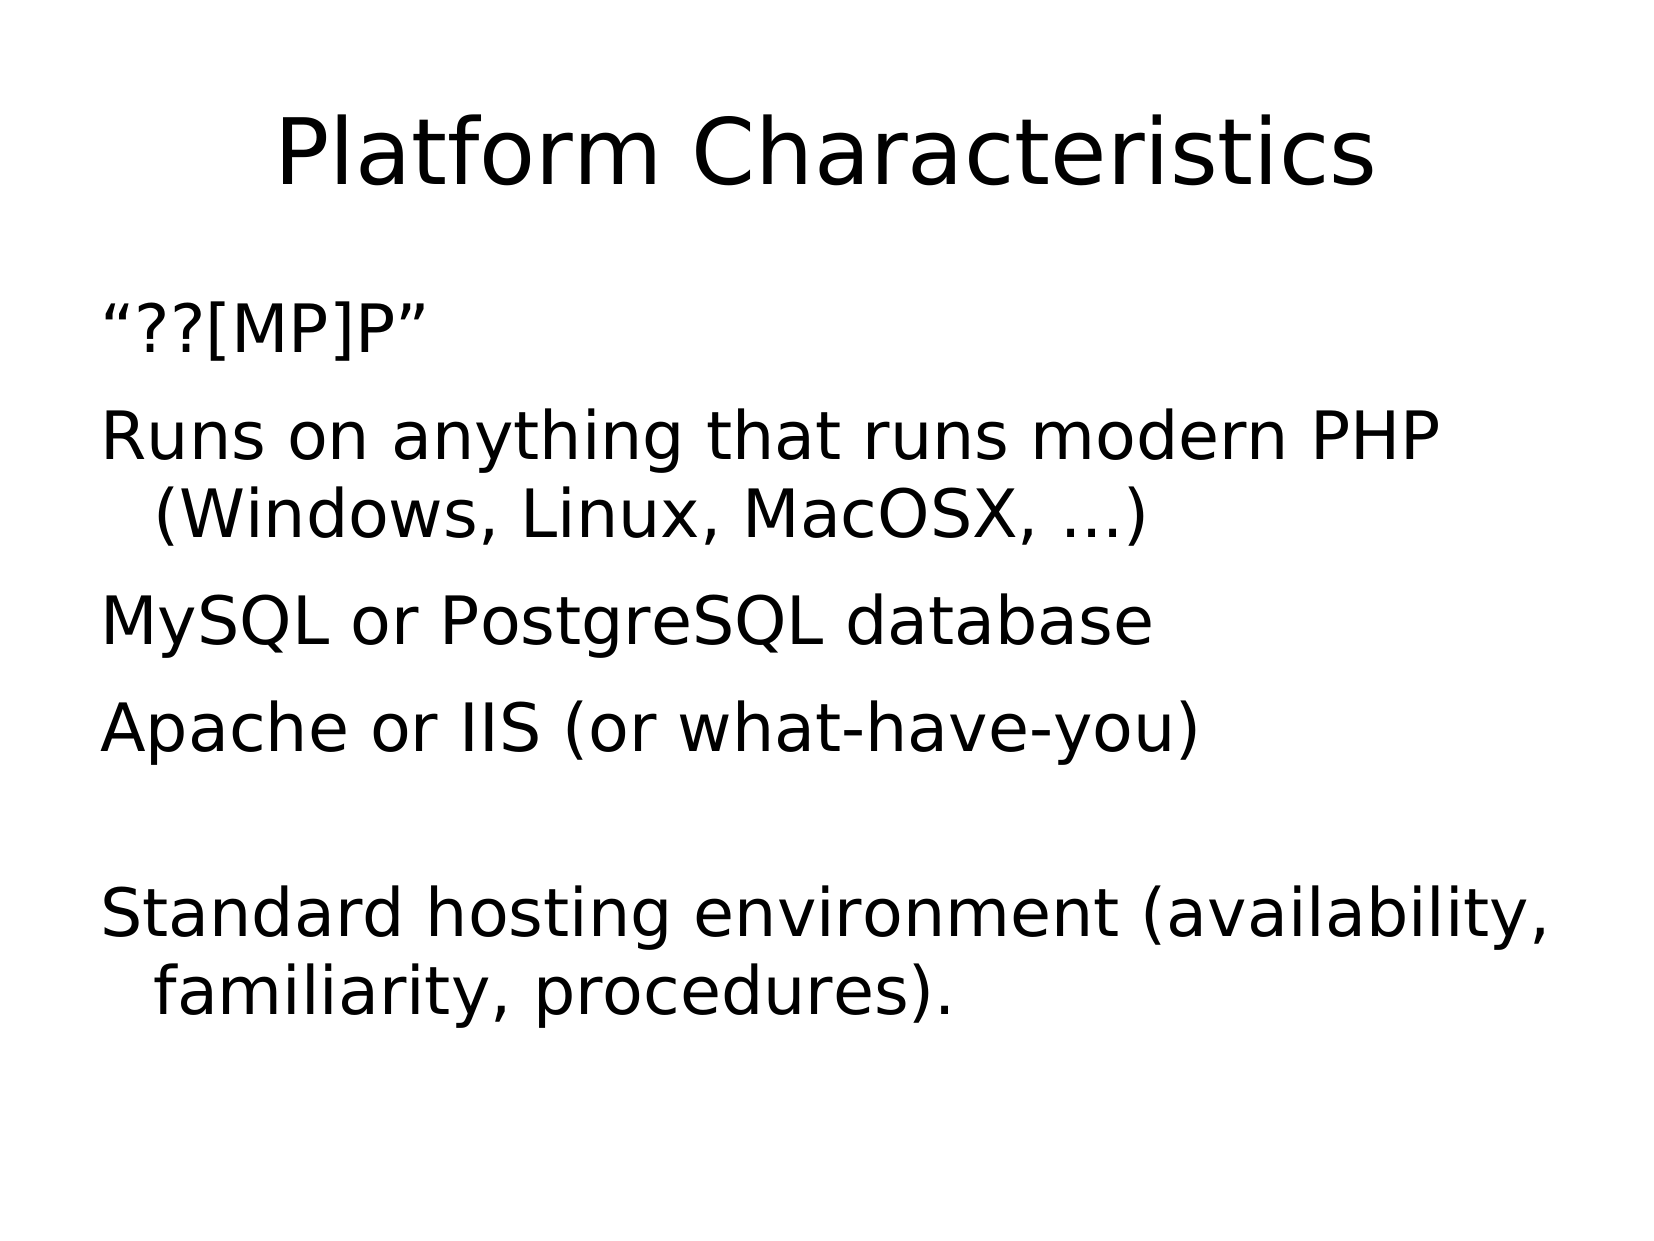

# Platform Characteristics
“??[MP]P”
Runs on anything that runs modern PHP (Windows, Linux, MacOSX, ...)
MySQL or PostgreSQL database
Apache or IIS (or what-have-you)
Standard hosting environment (availability, familiarity, procedures).